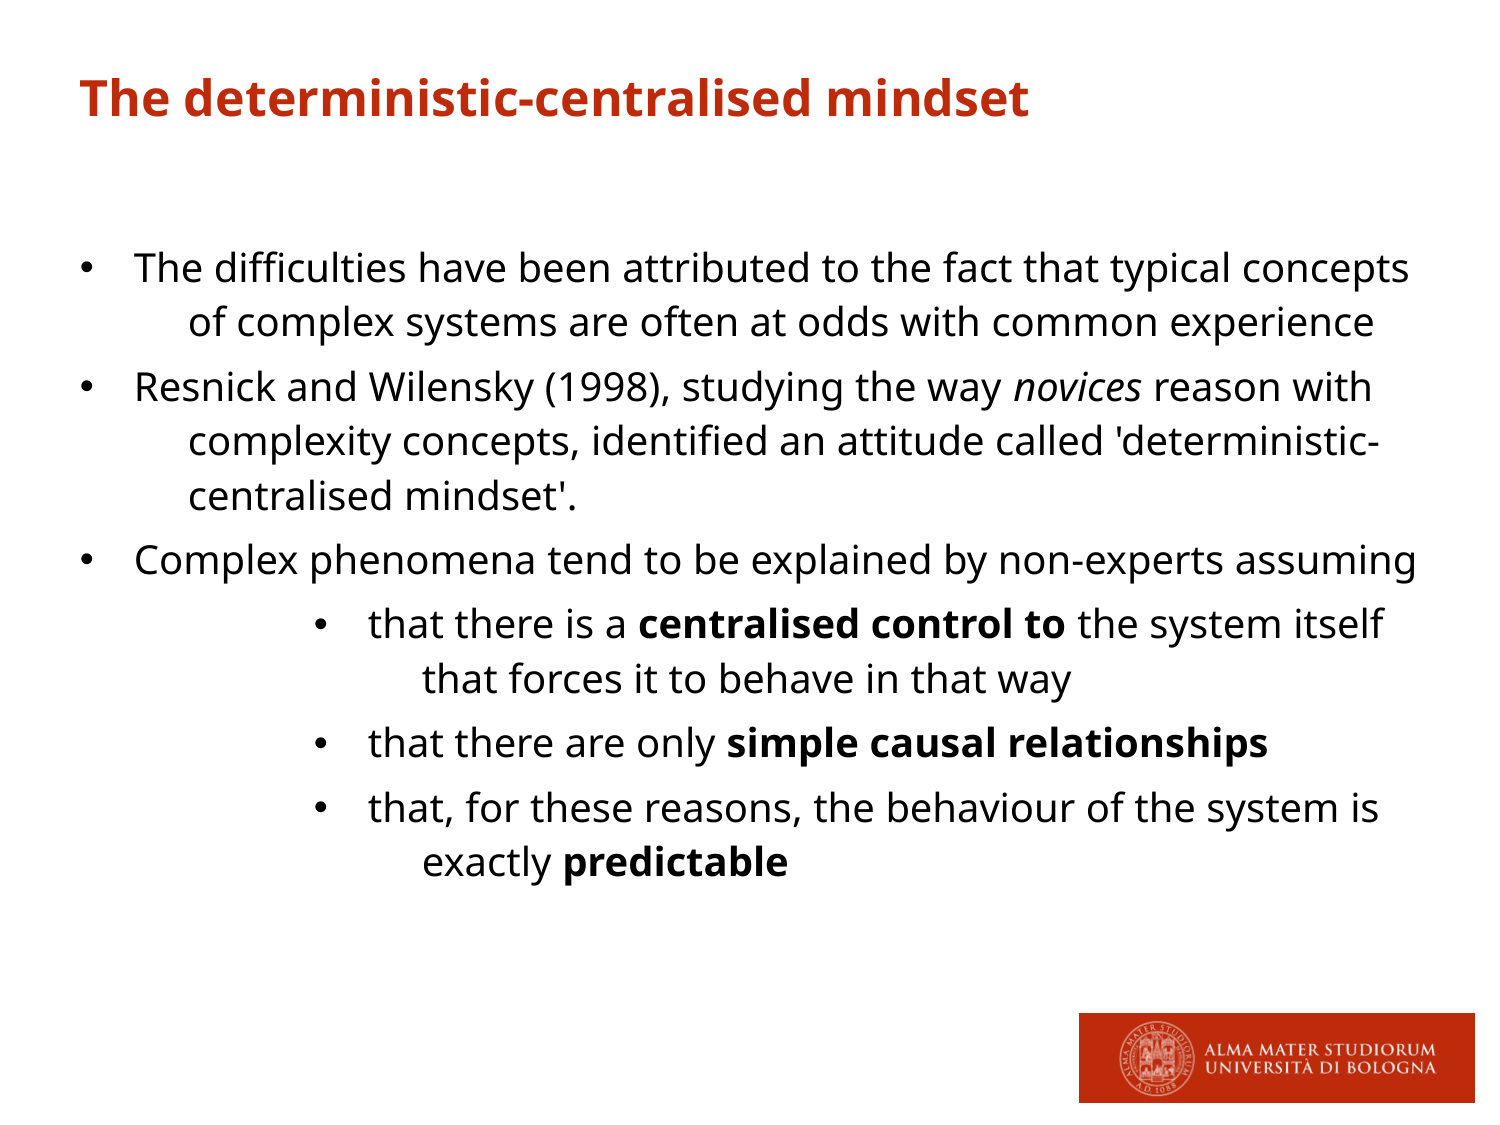

# The deterministic-centralised mindset
The difficulties have been attributed to the fact that typical concepts of complex systems are often at odds with common experience
Resnick and Wilensky (1998), studying the way novices reason with complexity concepts, identified an attitude called 'deterministic-centralised mindset'.
Complex phenomena tend to be explained by non-experts assuming
that there is a centralised control to the system itself that forces it to behave in that way
that there are only simple causal relationships
that, for these reasons, the behaviour of the system is exactly predictable